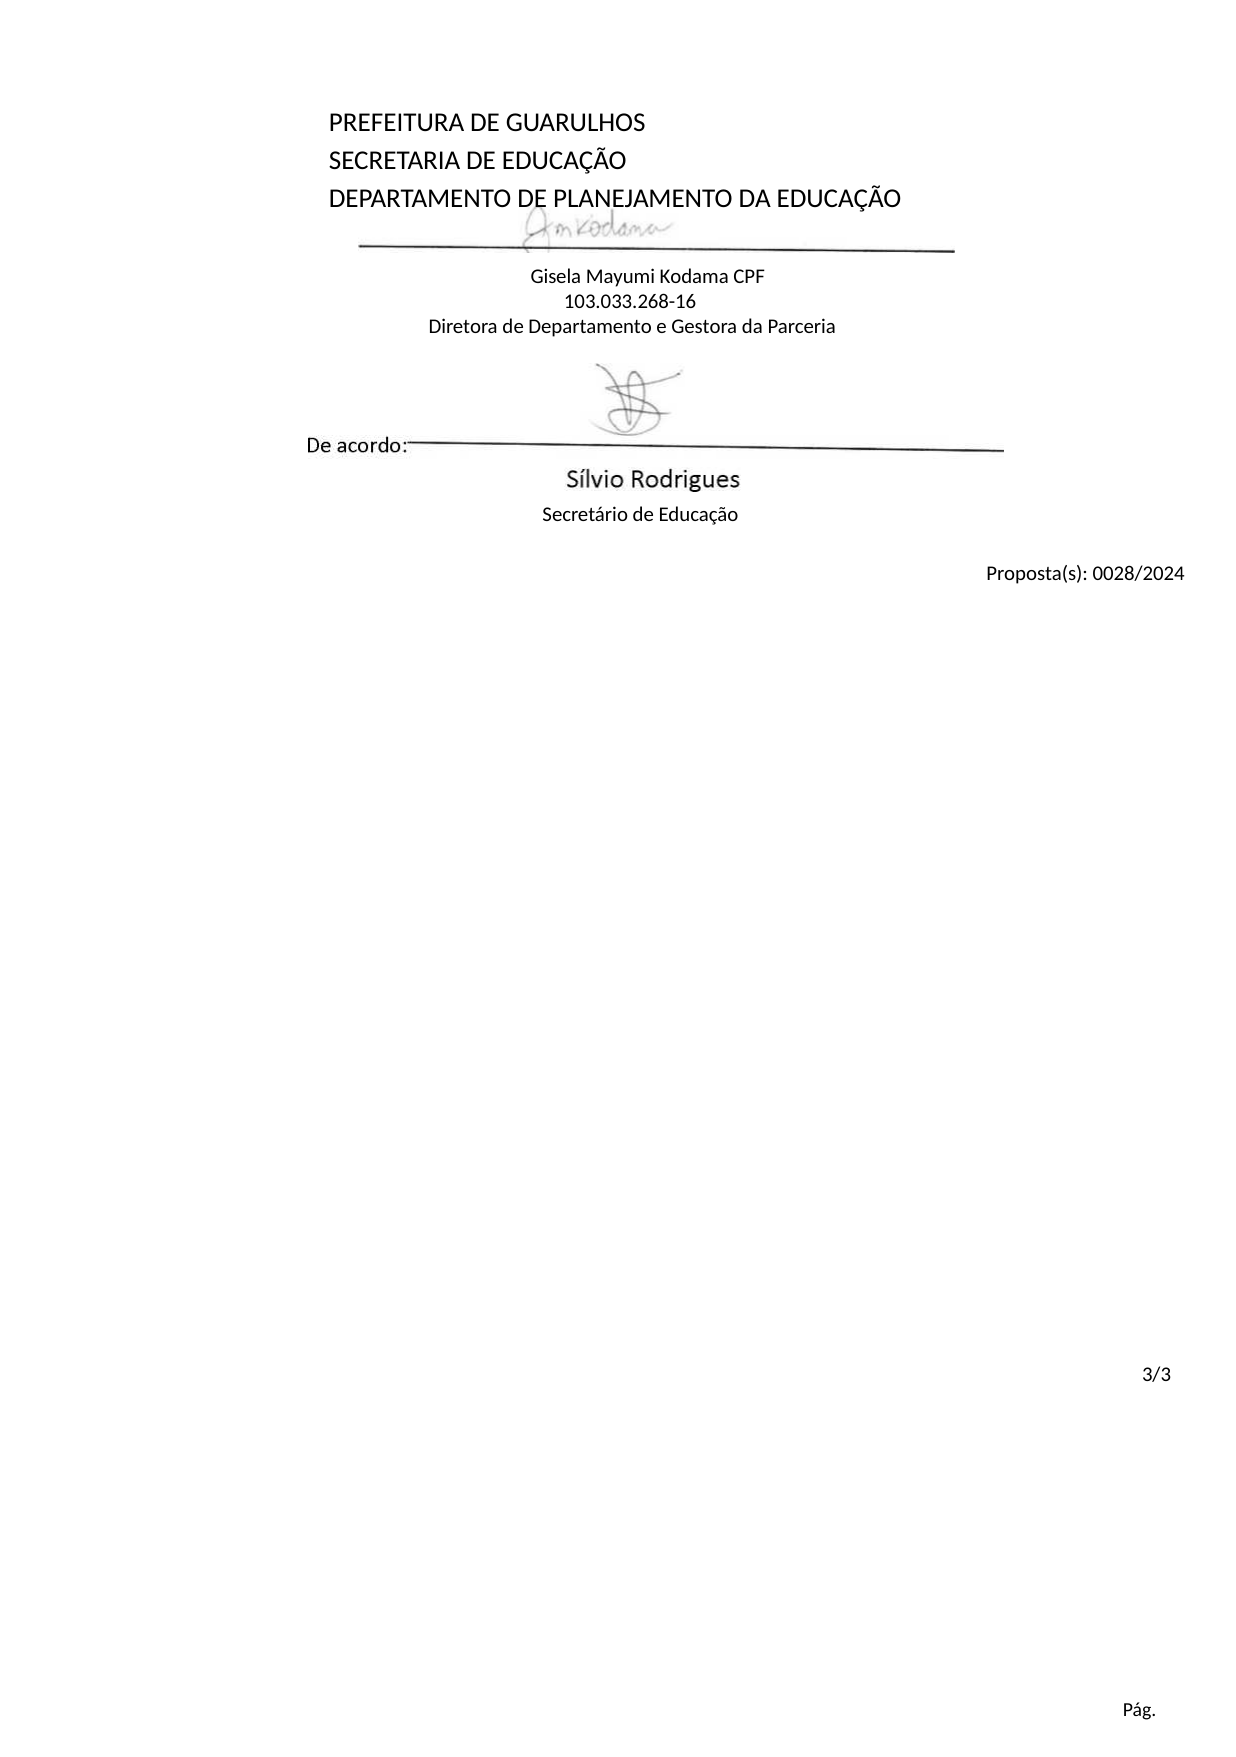

PREFEITURA DE GUARULHOS
SECRETARIA DE EDUCAÇÃO
DEPARTAMENTO DE PLANEJAMENTO DA EDUCAÇÃO
Gisela Mayumi Kodama CPF 103.033.268-16
Diretora de Departamento e Gestora da Parceria
Secretário de Educação
Proposta(s): 0028/2024
3/3
Pág.